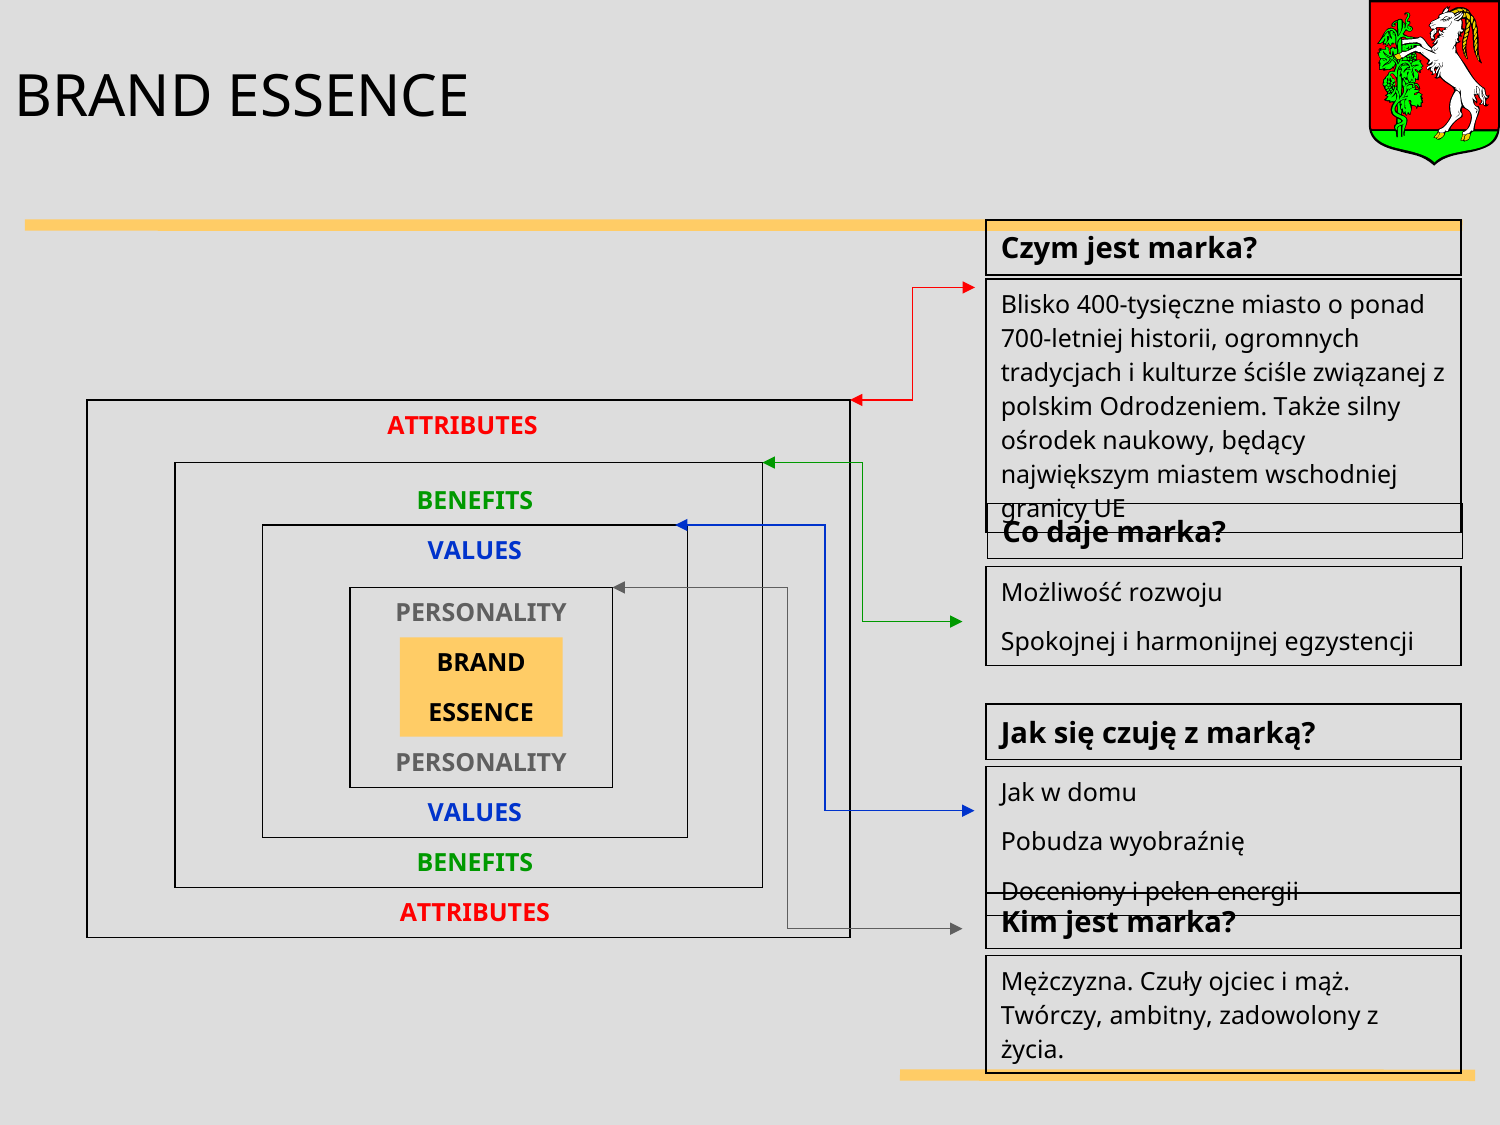

# BRAND ESSENCE
Czym jest marka?
Blisko 400-tysięczne miasto o ponad 700-letniej historii, ogromnych tradycjach i kulturze ściśle związanej z polskim Odrodzeniem. Także silny ośrodek naukowy, będący największym miastem wschodniej granicy UE
ATTRIBUTES
BENEFITS
Co daje marka?
Możliwość rozwoju
Spokojnej i harmonijnej egzystencji
VALUES
PERSONALITY
BRAND
ESSENCE
Jak się czuję z marką?
Jak w domu
Pobudza wyobraźnię
Doceniony i pełen energii
PERSONALITY
VALUES
BENEFITS
ATTRIBUTES
Kim jest marka?
Mężczyzna. Czuły ojciec i mąż. Twórczy, ambitny, zadowolony z życia.